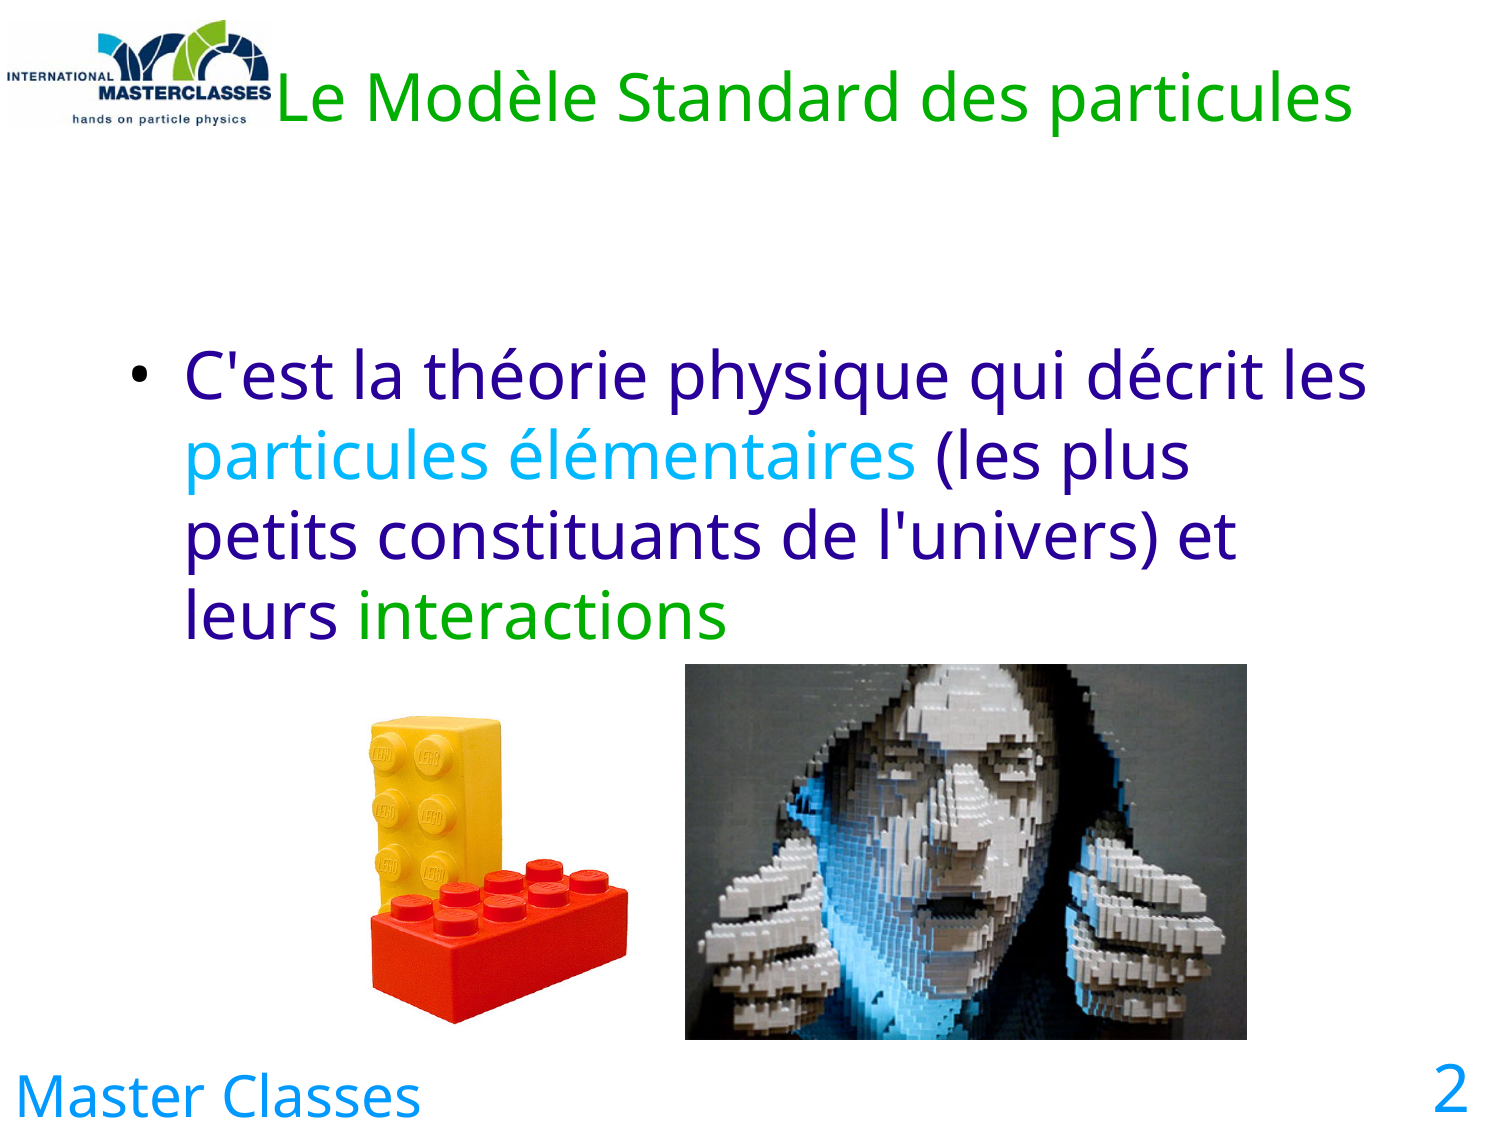

# Le Modèle Standard des particules
C'est la théorie physique qui décrit les particules élémentaires (les plus petits constituants de l'univers) et leurs interactions
2
Master Classes 2013